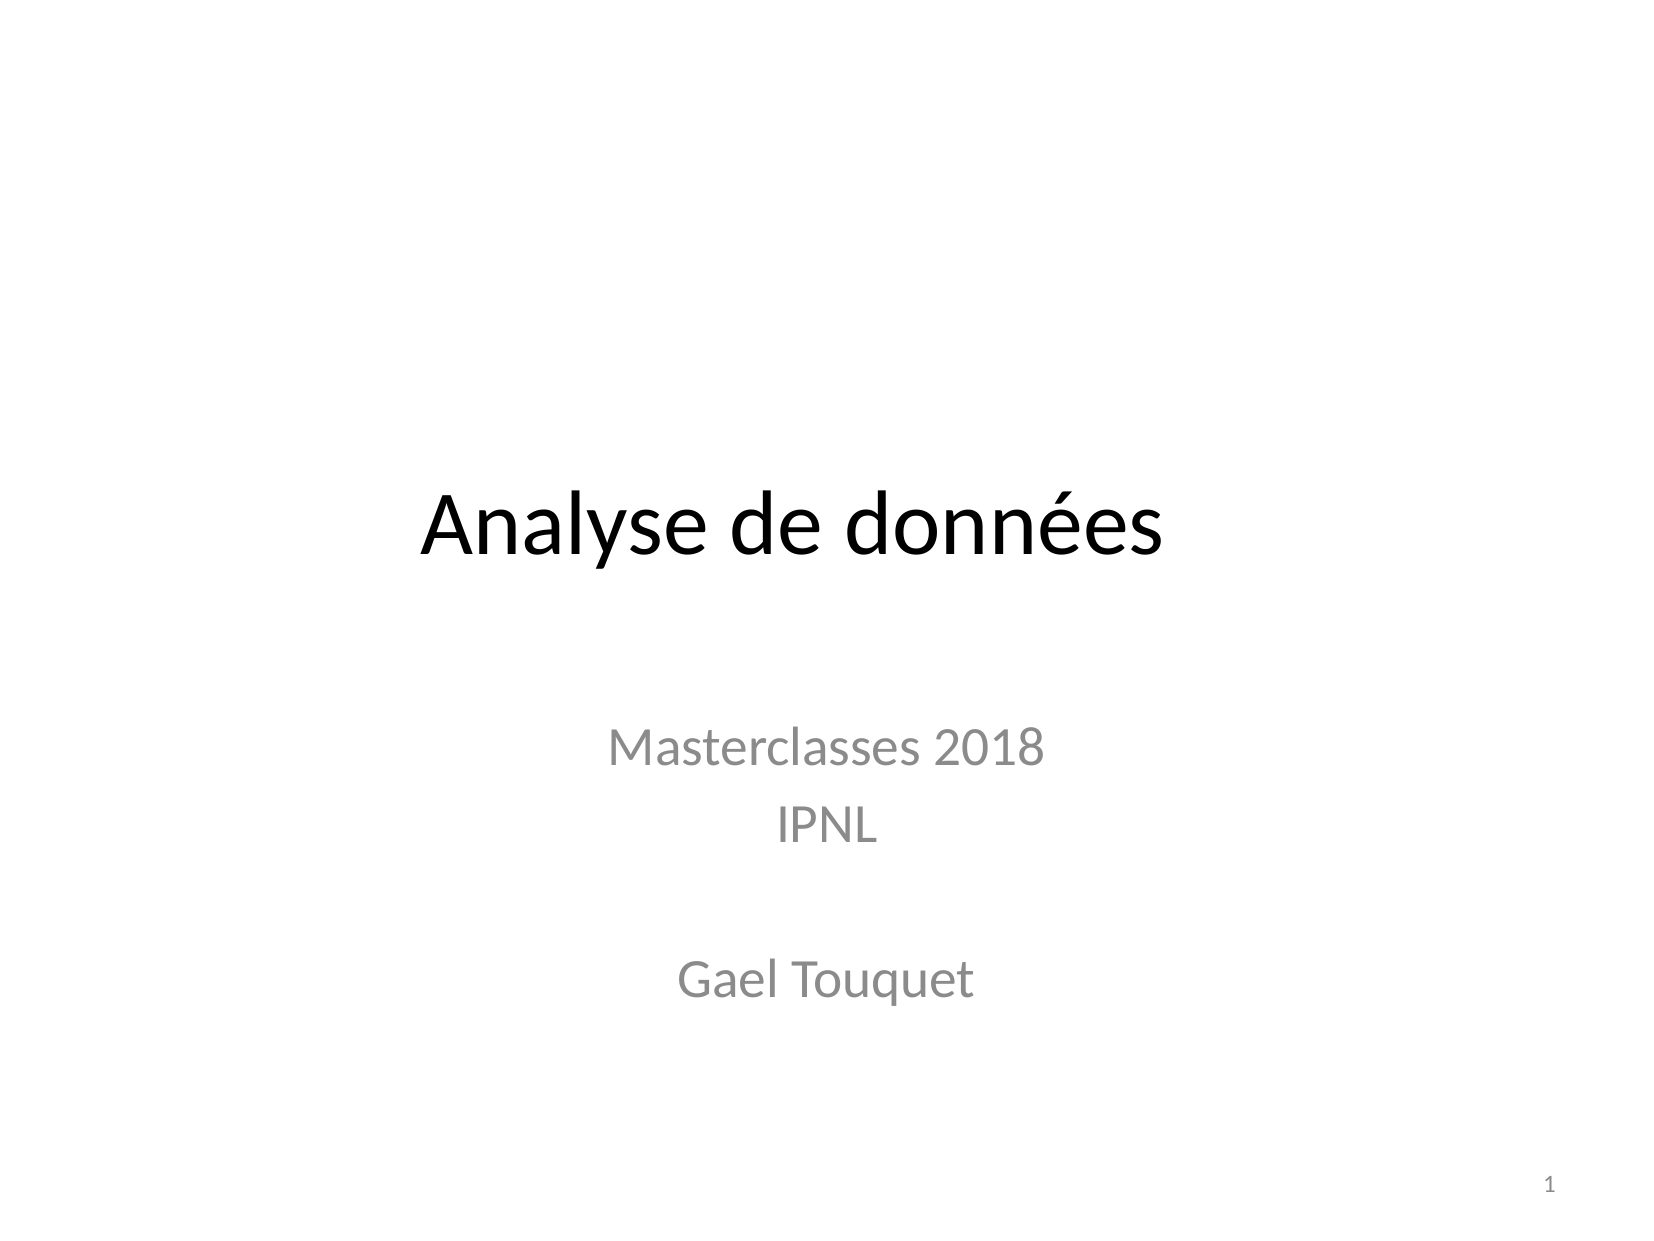

# Analyse de données
Masterclasses 2018
IPNL
Gael Touquet